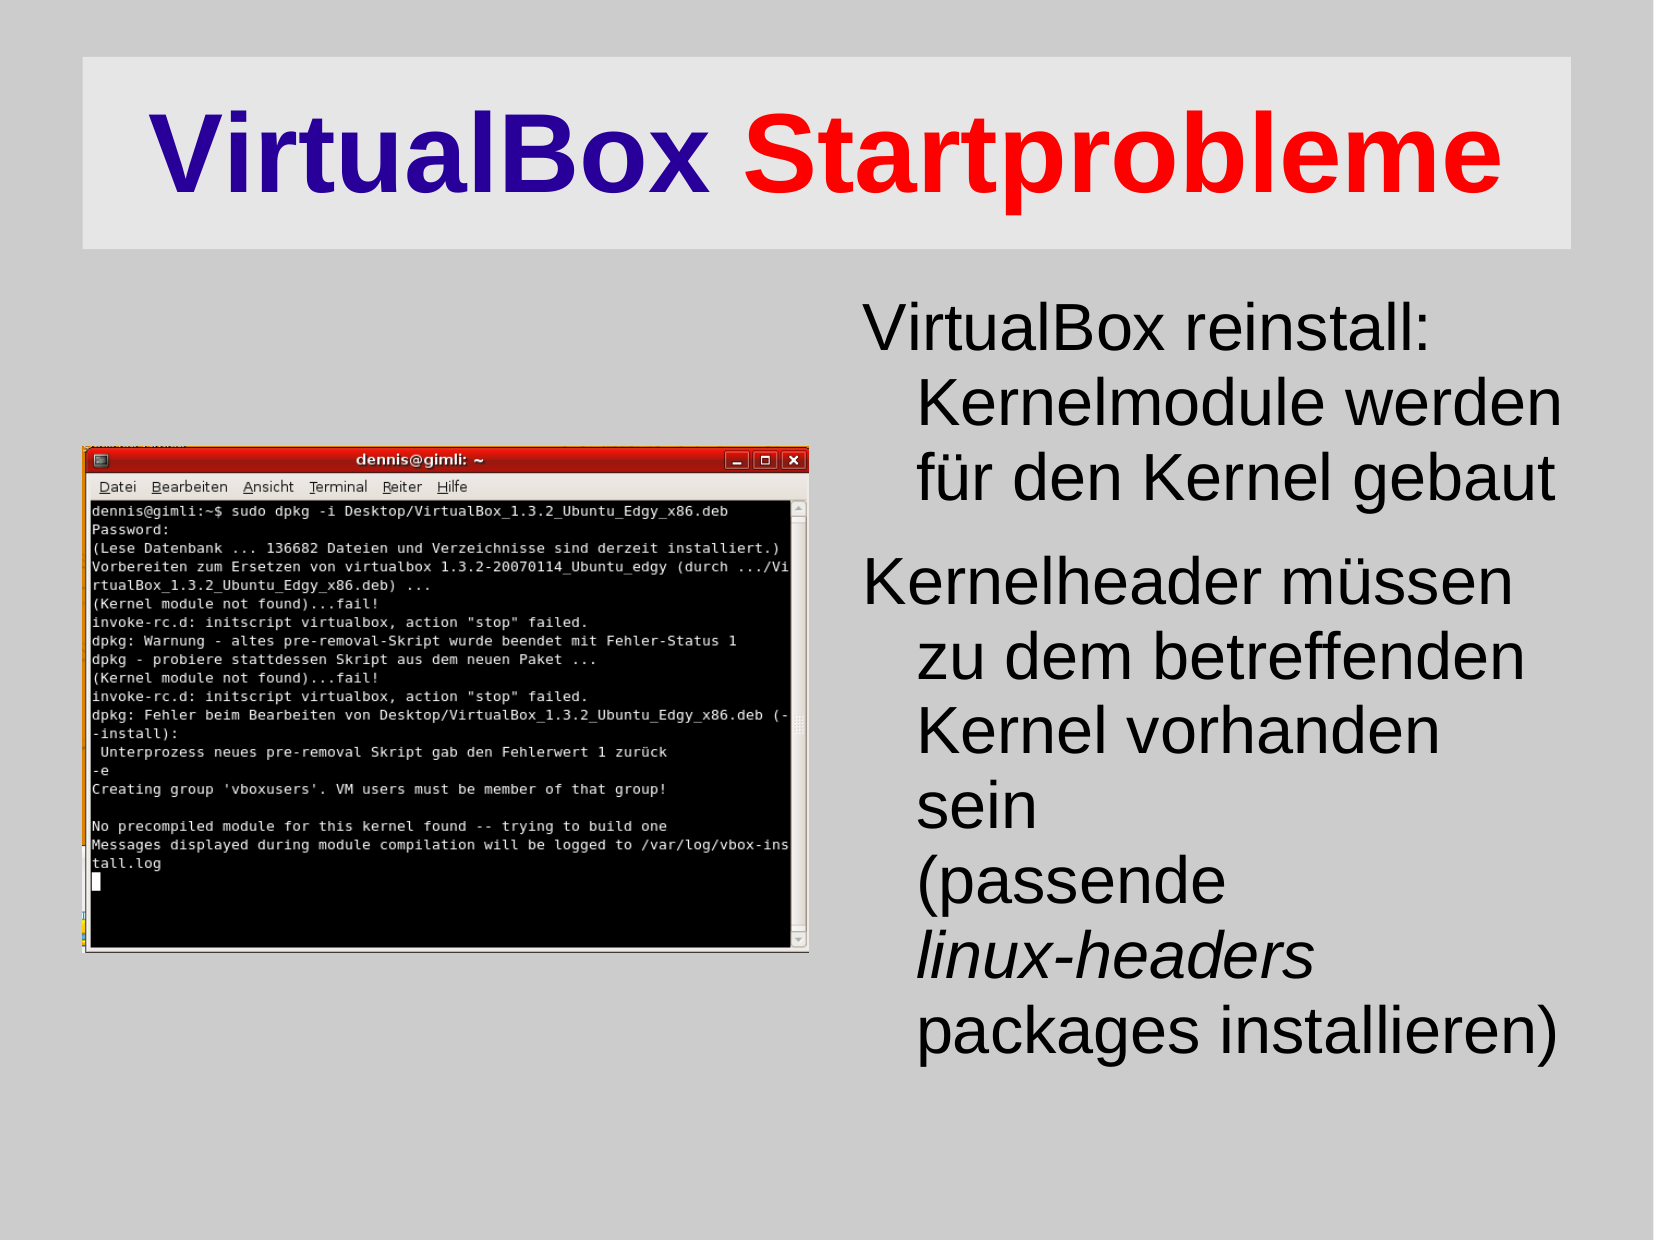

# VirtualBox Startprobleme
VirtualBox reinstall:
Kernelmodule werden für den Kernel gebaut
Kernelheader müssen zu dem betreffenden Kernel vorhanden sein
(passende
linux-headers packages installieren)